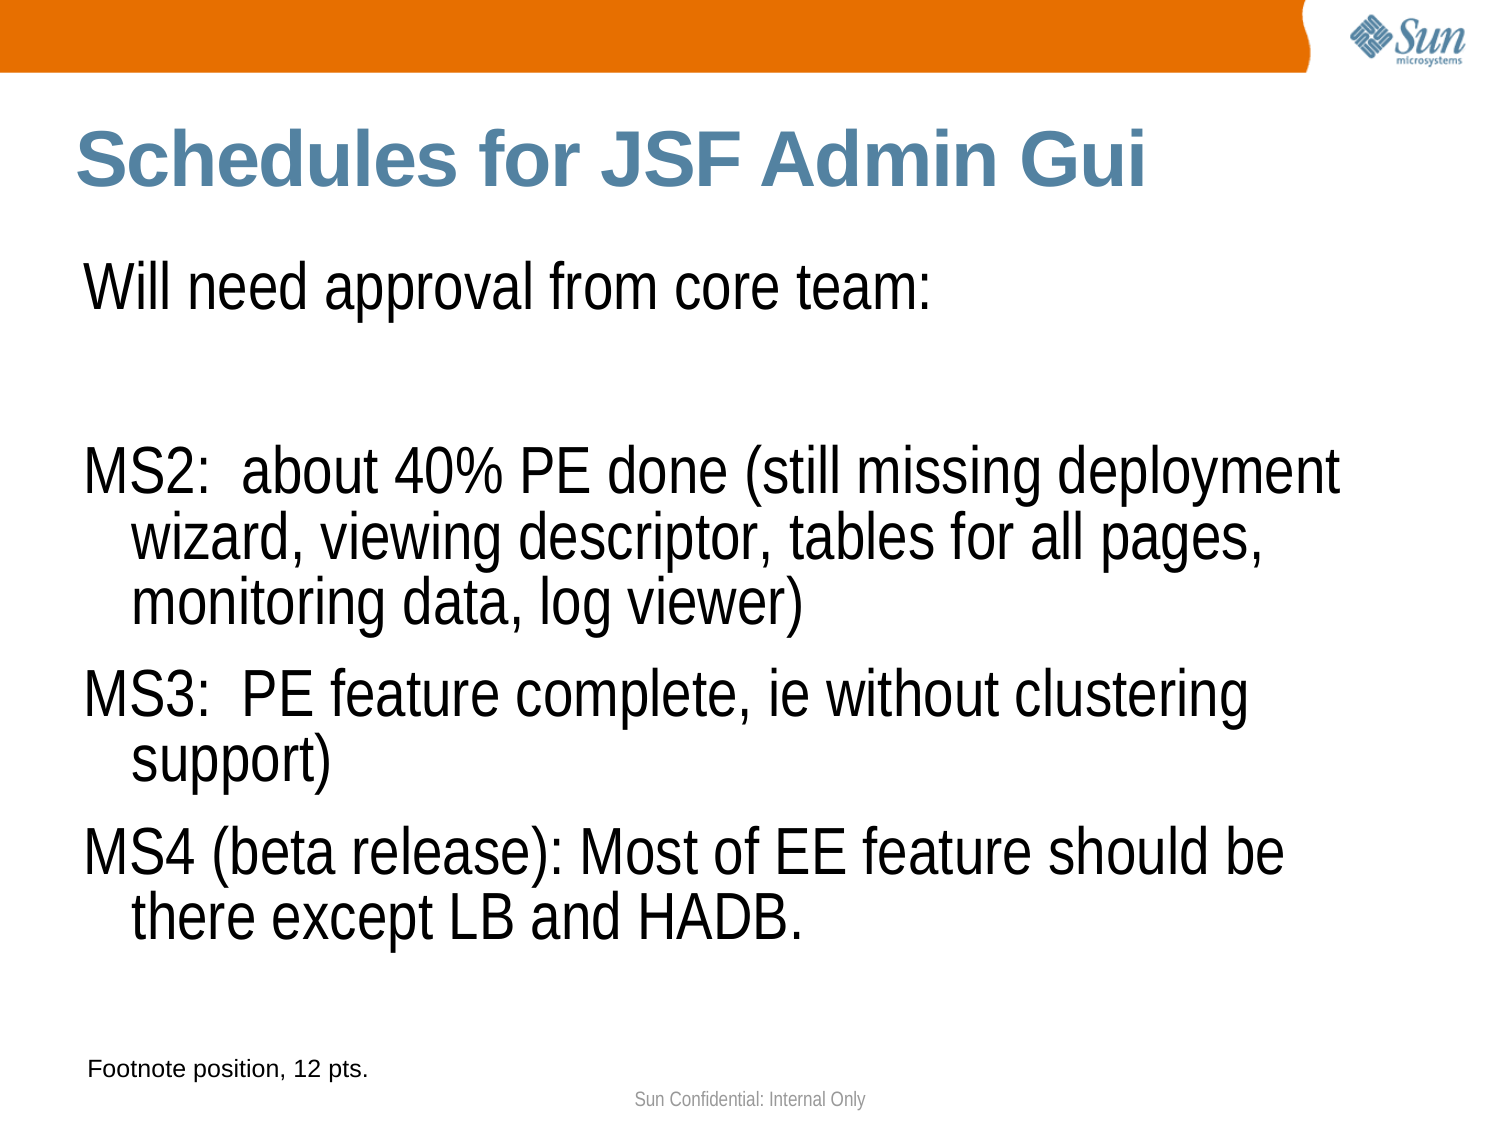

# Schedules for JSF Admin Gui
Will need approval from core team:
MS2: about 40% PE done (still missing deployment wizard, viewing descriptor, tables for all pages, monitoring data, log viewer)
MS3: PE feature complete, ie without clustering support)
MS4 (beta release): Most of EE feature should be there except LB and HADB.
Footnote position, 12 pts.